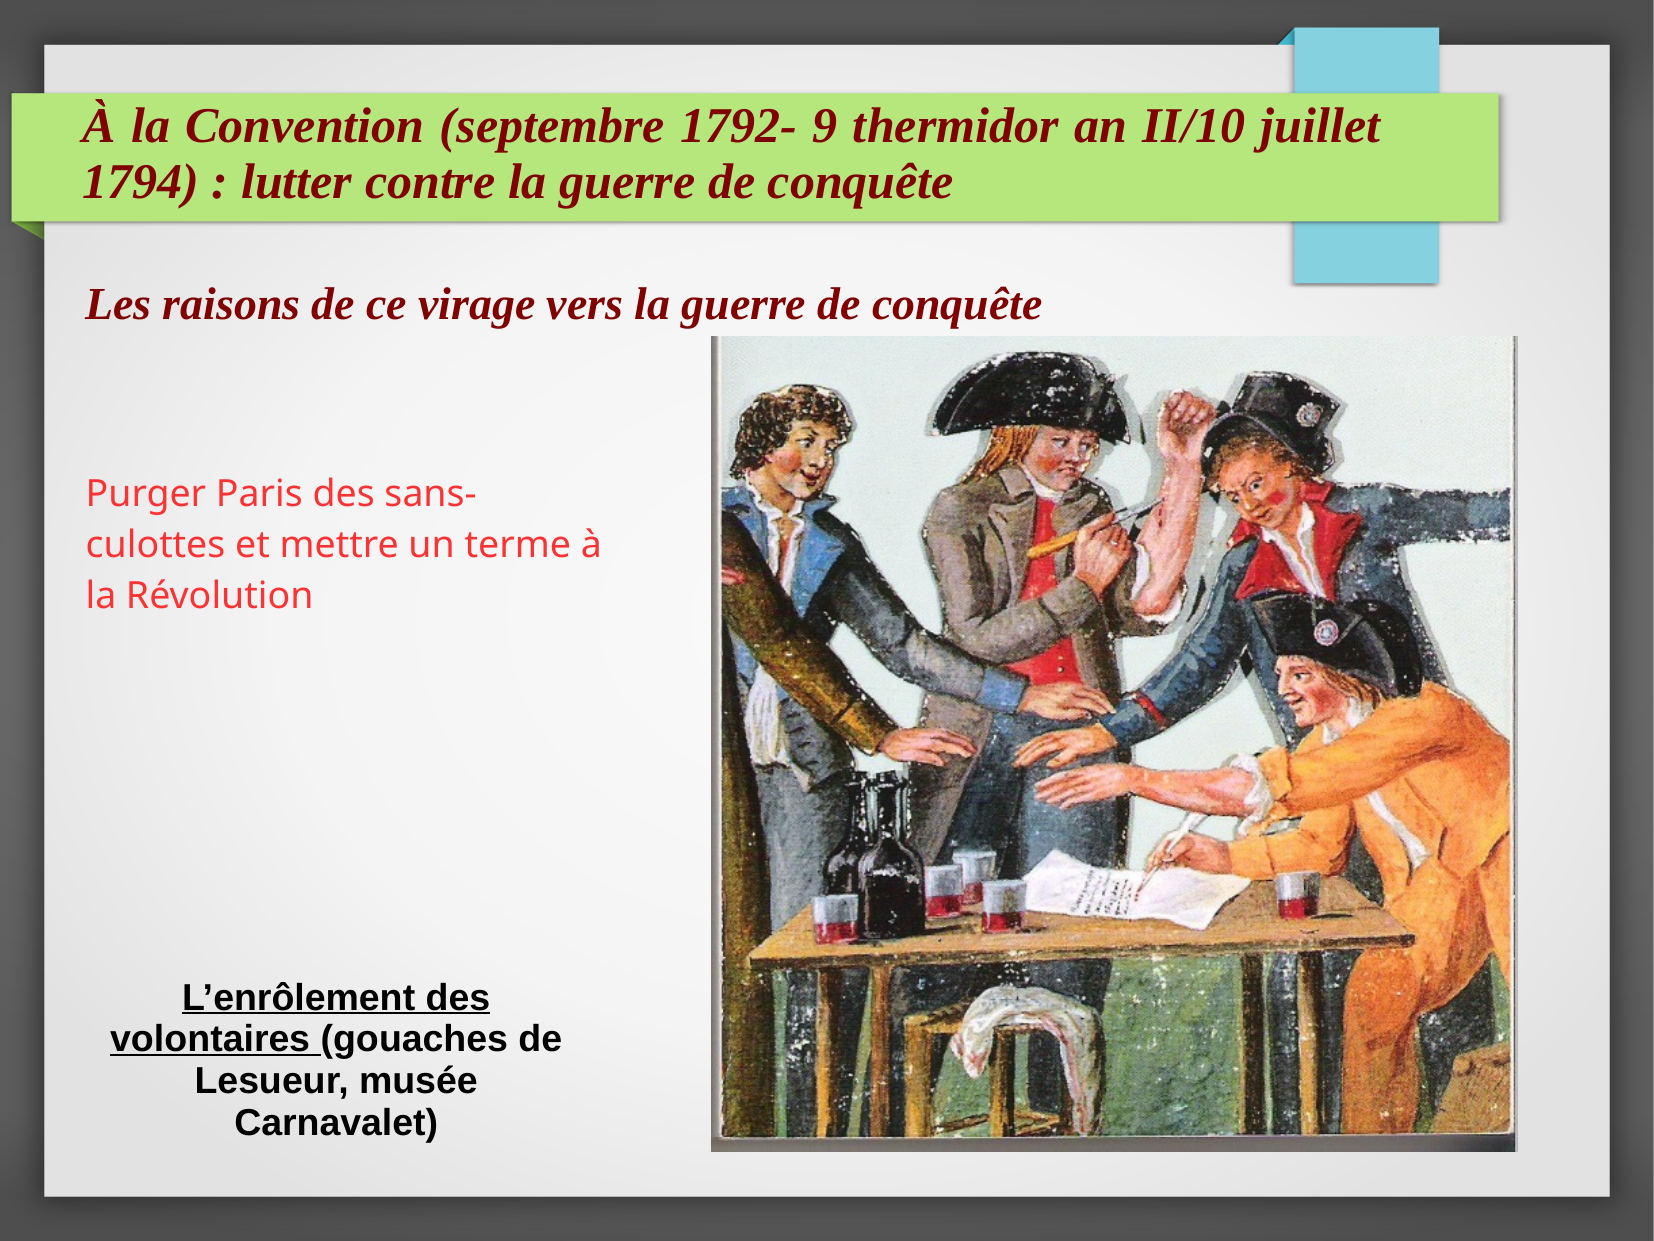

# À la Convention (septembre 1792- 9 thermidor an II/10 juillet 1794) : lutter contre la guerre de conquête
Les raisons de ce virage vers la guerre de conquête
Purger Paris des sans-culottes et mettre un terme à la Révolution
L’enrôlement des volontaires (gouaches de Lesueur, musée Carnavalet)